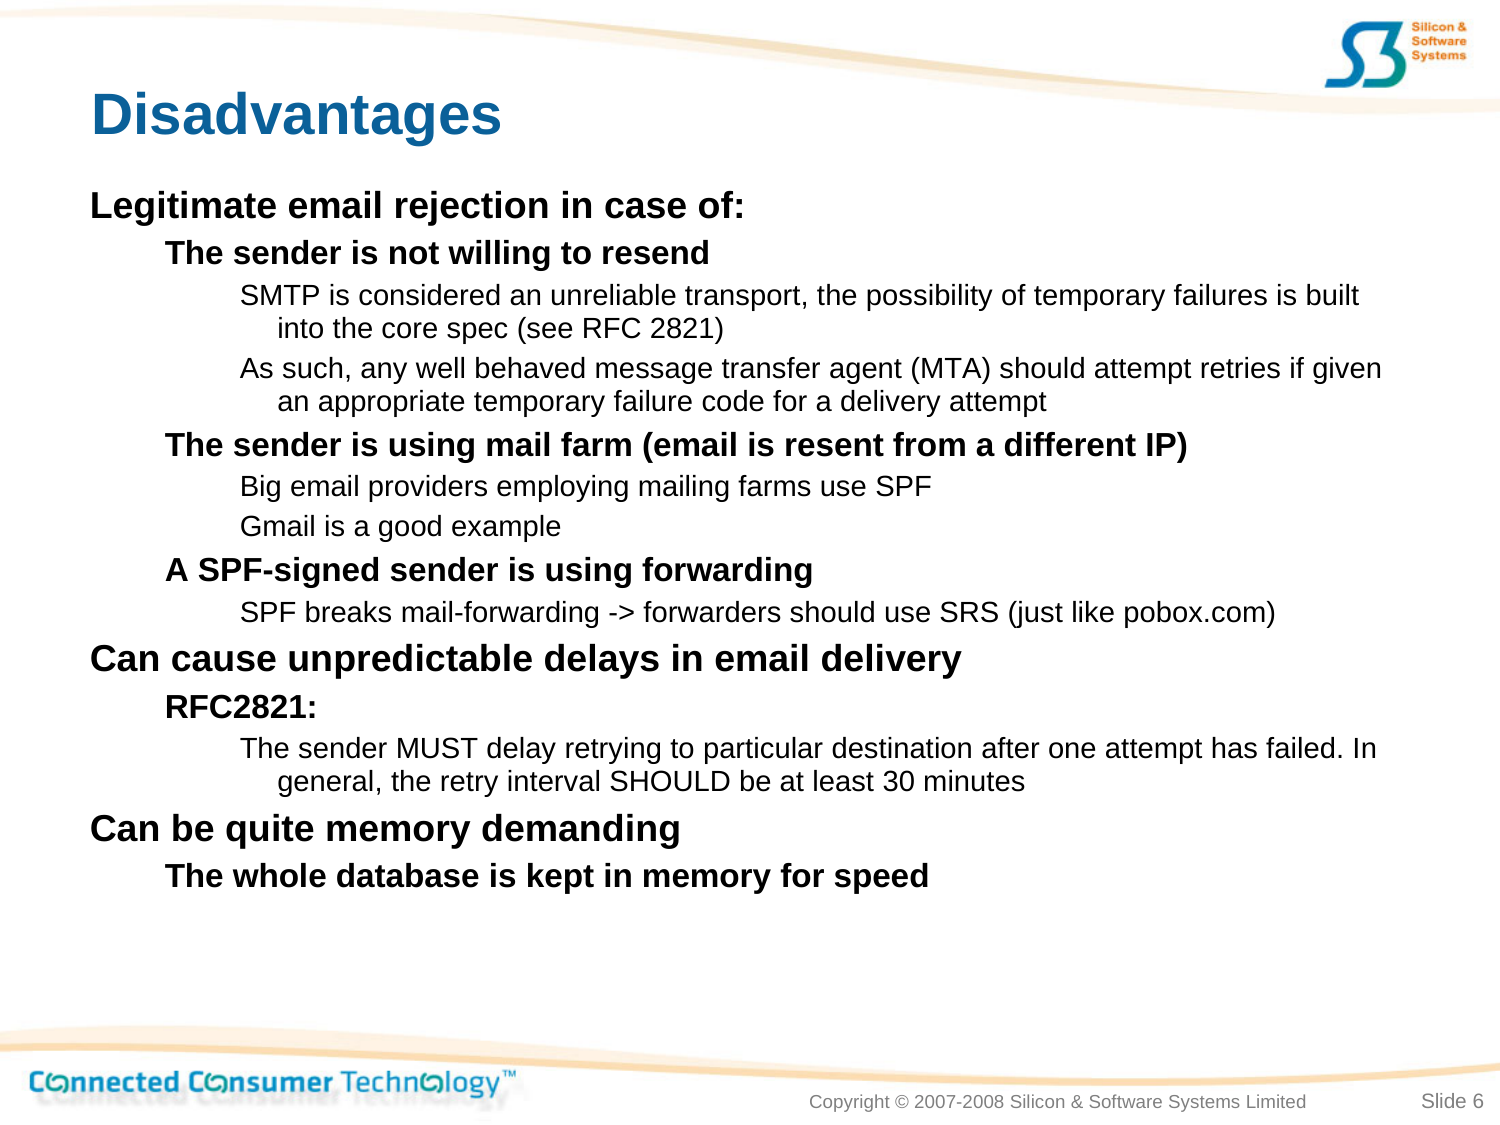

# Disadvantages
Legitimate email rejection in case of:
The sender is not willing to resend
SMTP is considered an unreliable transport, the possibility of temporary failures is built into the core spec (see RFC 2821)‏
As such, any well behaved message transfer agent (MTA) should attempt retries if given an appropriate temporary failure code for a delivery attempt
The sender is using mail farm (email is resent from a different IP)‏
Big email providers employing mailing farms use SPF
Gmail is a good example
A SPF-signed sender is using forwarding
SPF breaks mail-forwarding -> forwarders should use SRS (just like pobox.com)‏
Can cause unpredictable delays in email delivery
RFC2821:
The sender MUST delay retrying to particular destination after one attempt has failed. In general, the retry interval SHOULD be at least 30 minutes
Can be quite memory demanding
The whole database is kept in memory for speed
6